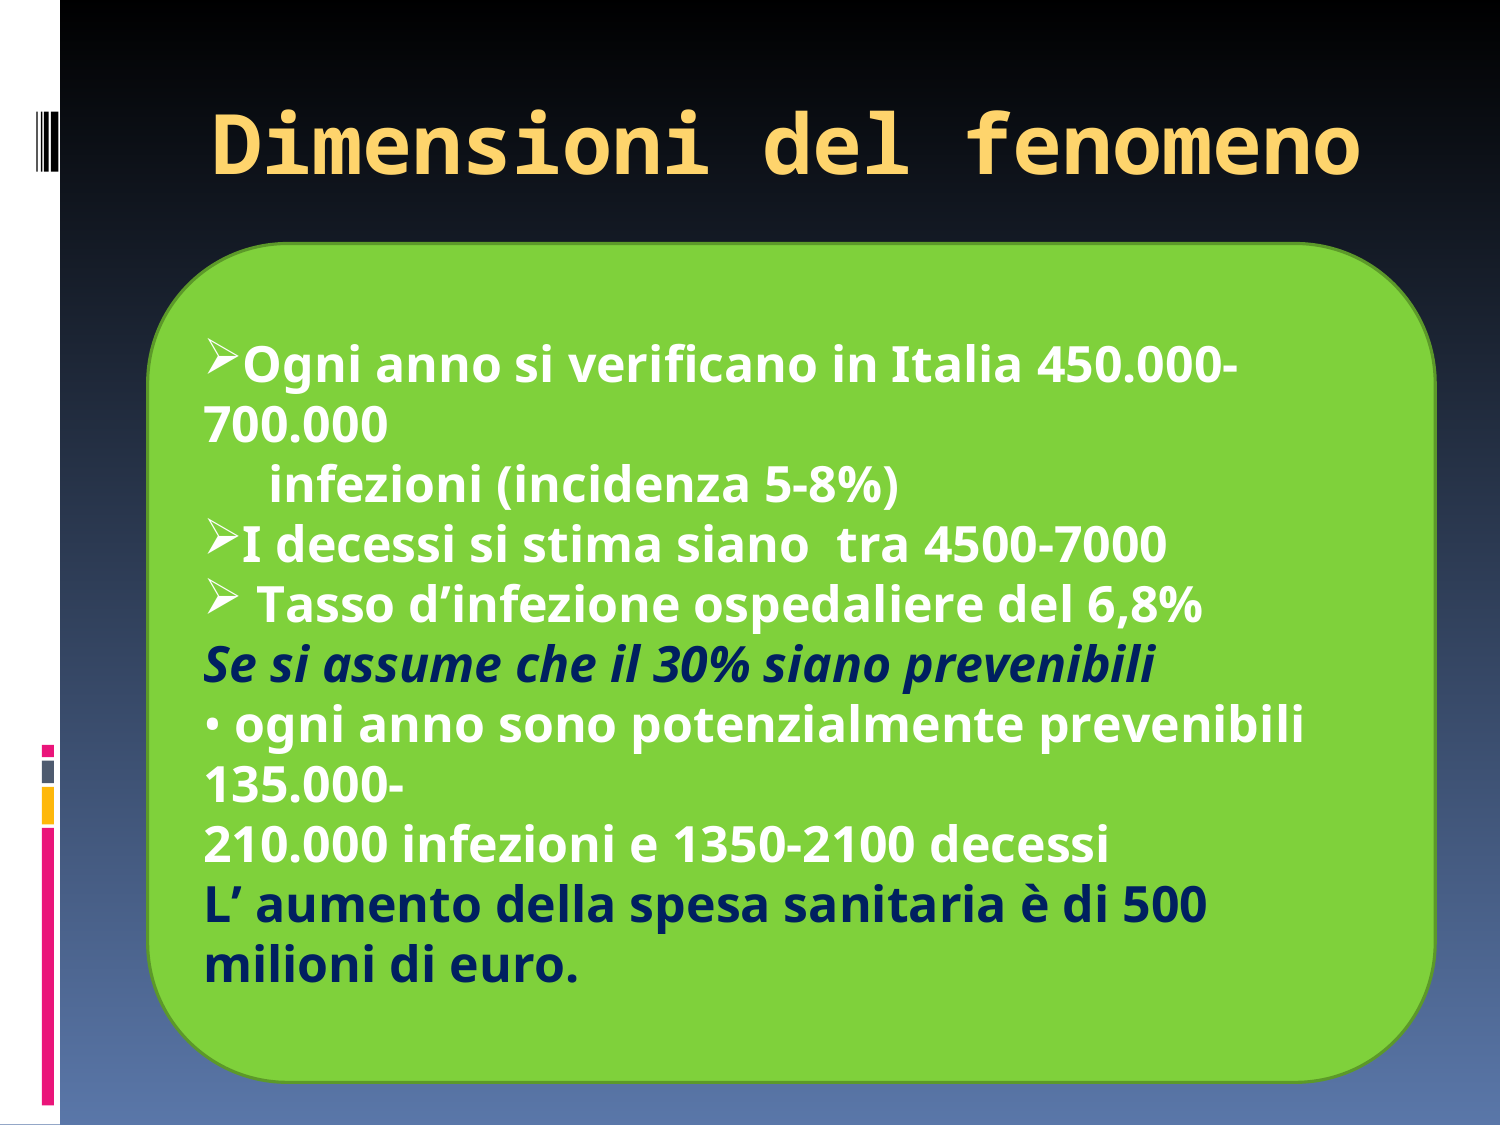

# Dimensioni del fenomeno
Ogni anno si verificano in Italia 450.000-700.000
 infezioni (incidenza 5-8%)
I decessi si stima siano tra 4500-7000
 Tasso d’infezione ospedaliere del 6,8%
Se si assume che il 30% siano prevenibili
• ogni anno sono potenzialmente prevenibili 135.000-
210.000 infezioni e 1350-2100 decessi
L’ aumento della spesa sanitaria è di 500 milioni di euro.